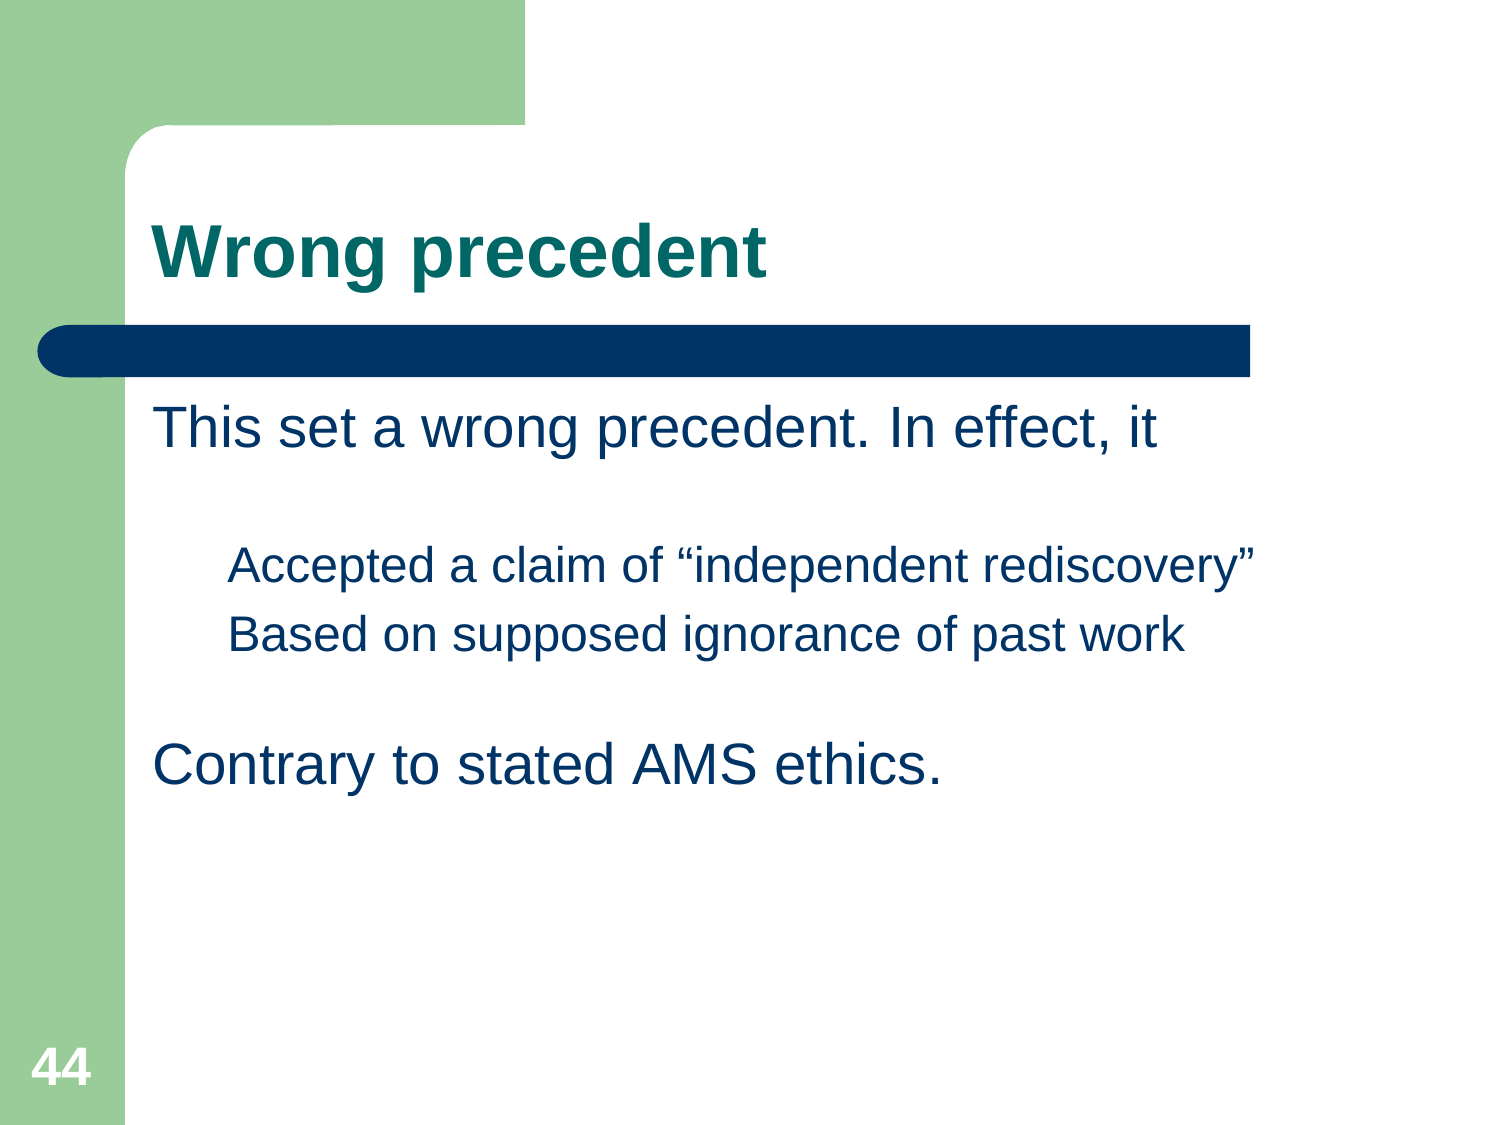

# Wrong precedent
This set a wrong precedent. In effect, it
Accepted a claim of “independent rediscovery”
Based on supposed ignorance of past work
Contrary to stated AMS ethics.
44